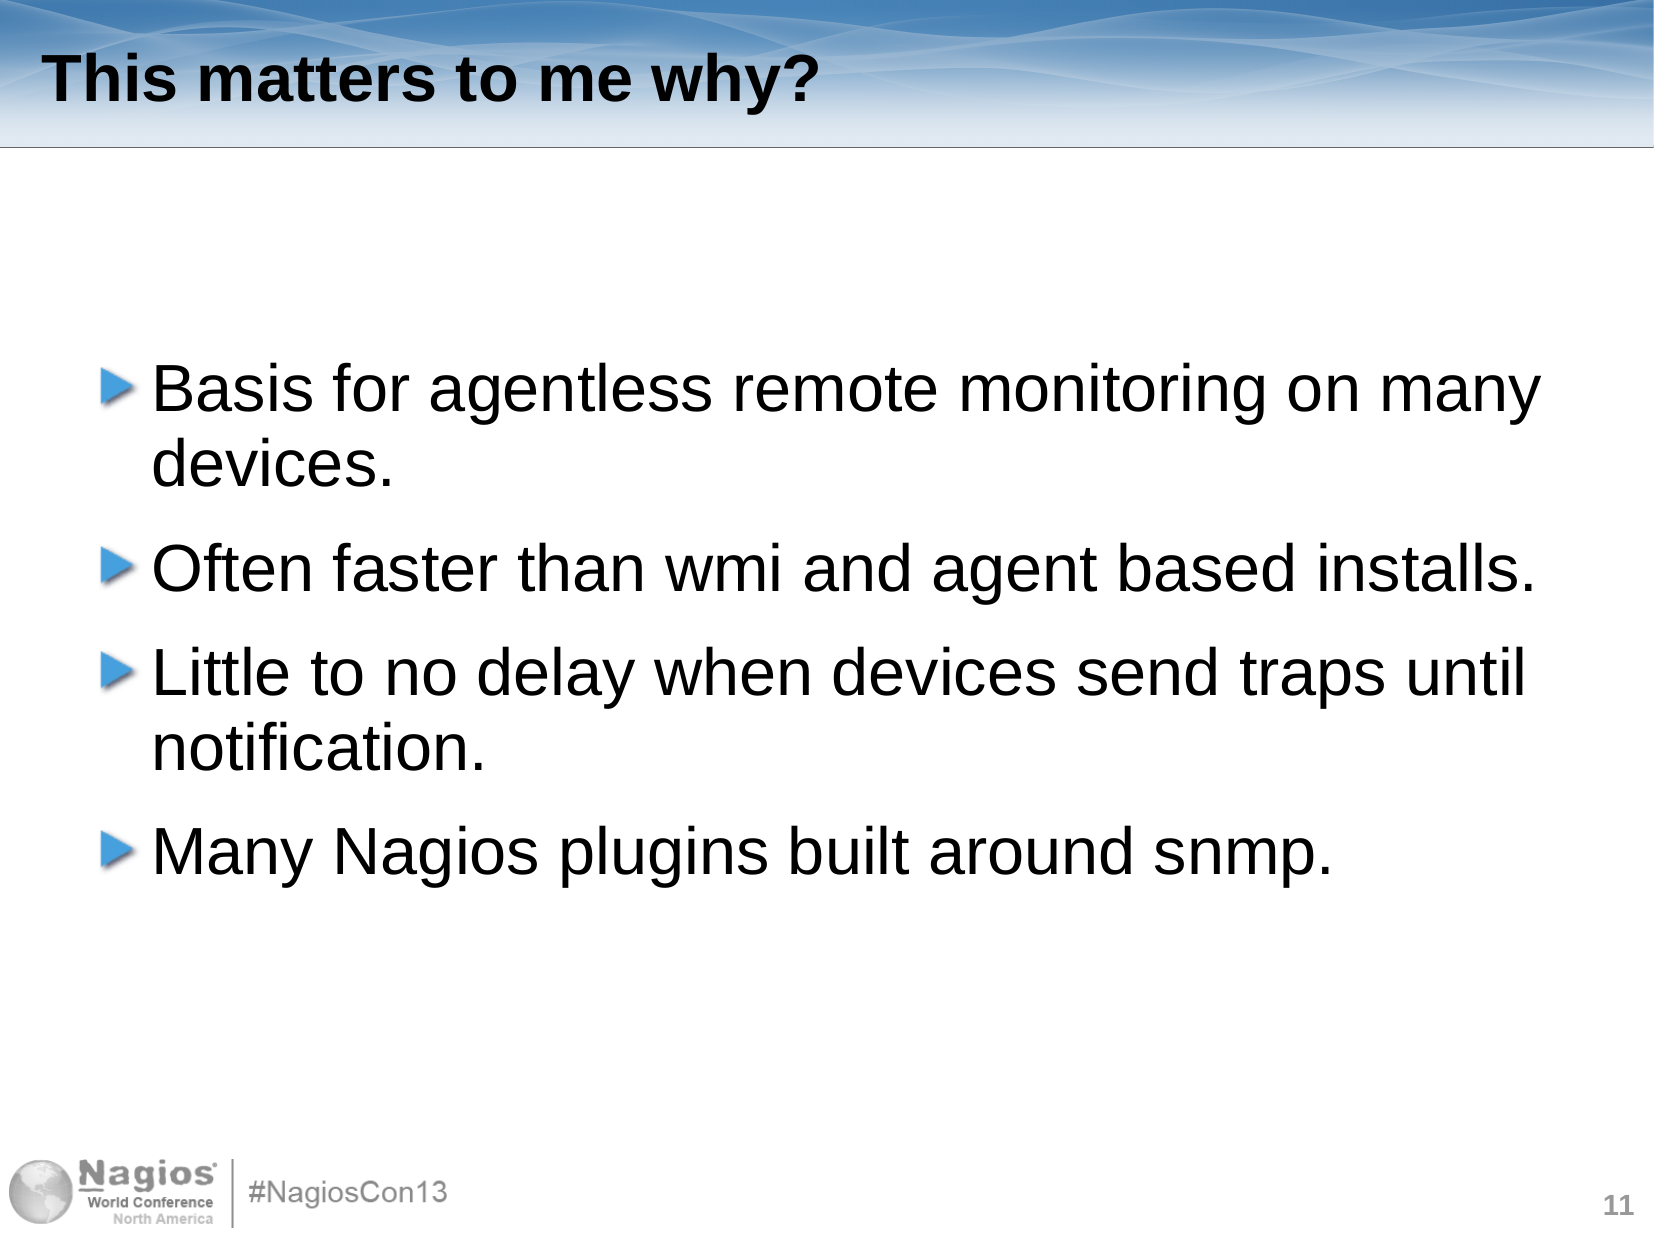

# This matters to me why?
Basis for agentless remote monitoring on many devices.
Often faster than wmi and agent based installs.
Little to no delay when devices send traps until notification.
Many Nagios plugins built around snmp.
11